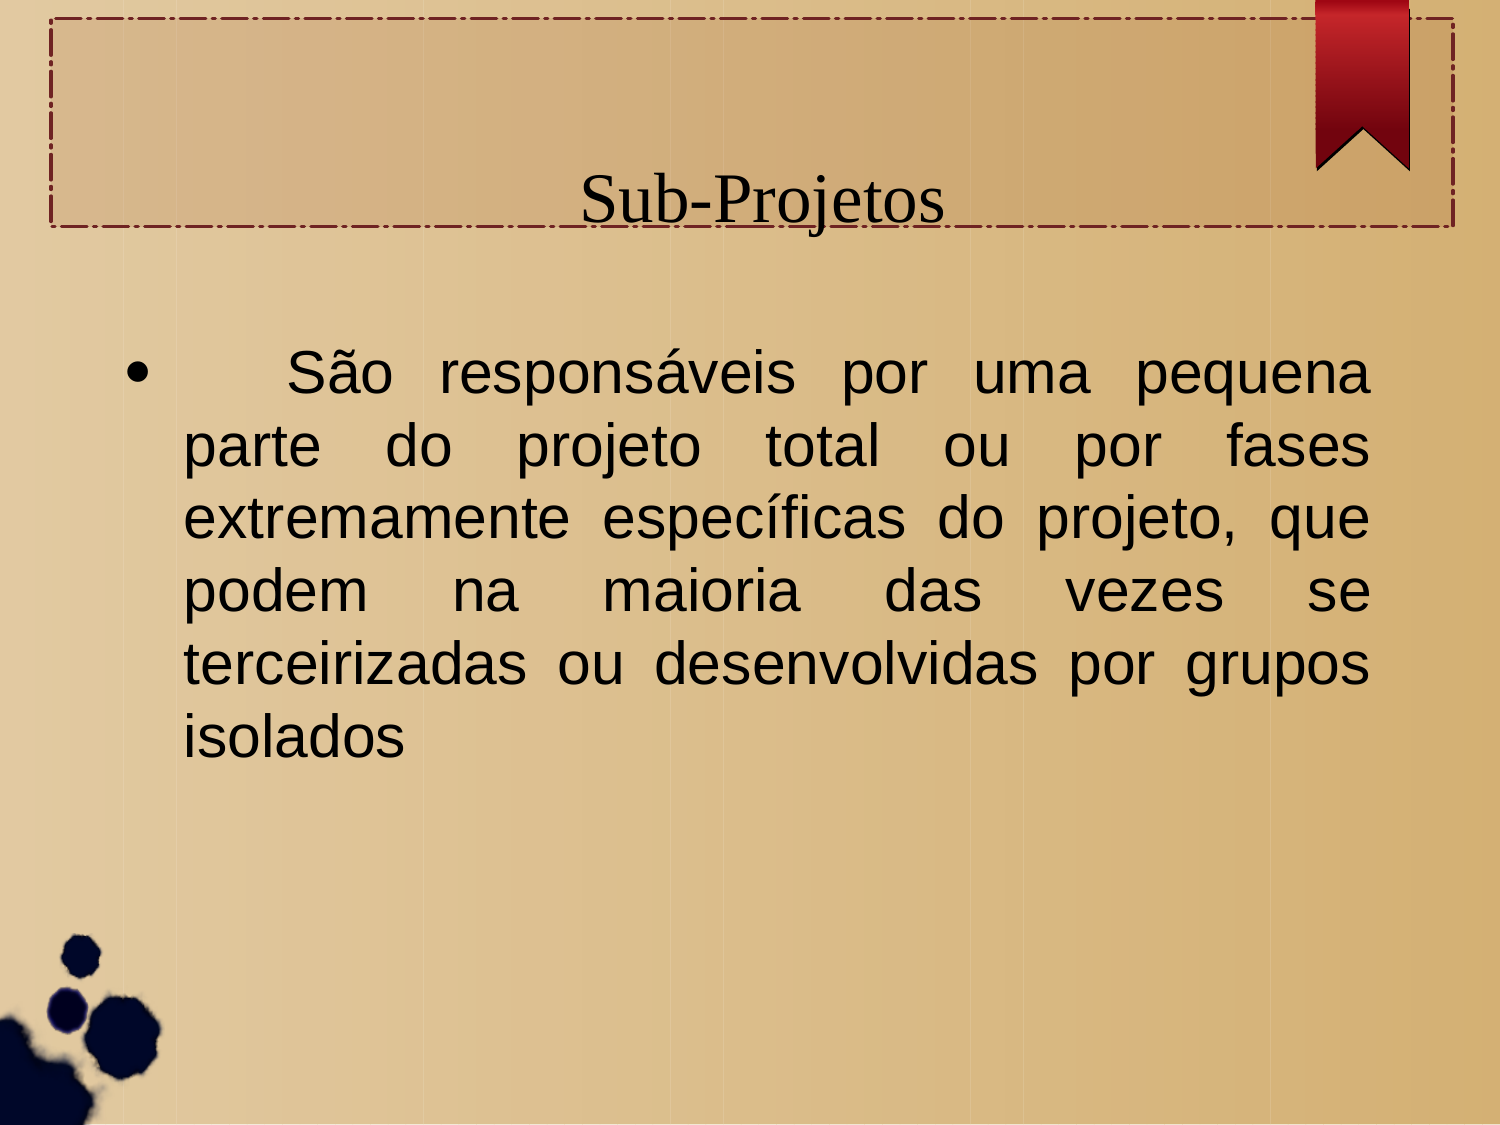

# Sub-Projetos
       São responsáveis por uma pequena parte do projeto total ou por fases extremamente específicas do projeto, que podem na maioria das vezes se terceirizadas ou desenvolvidas por grupos isolados